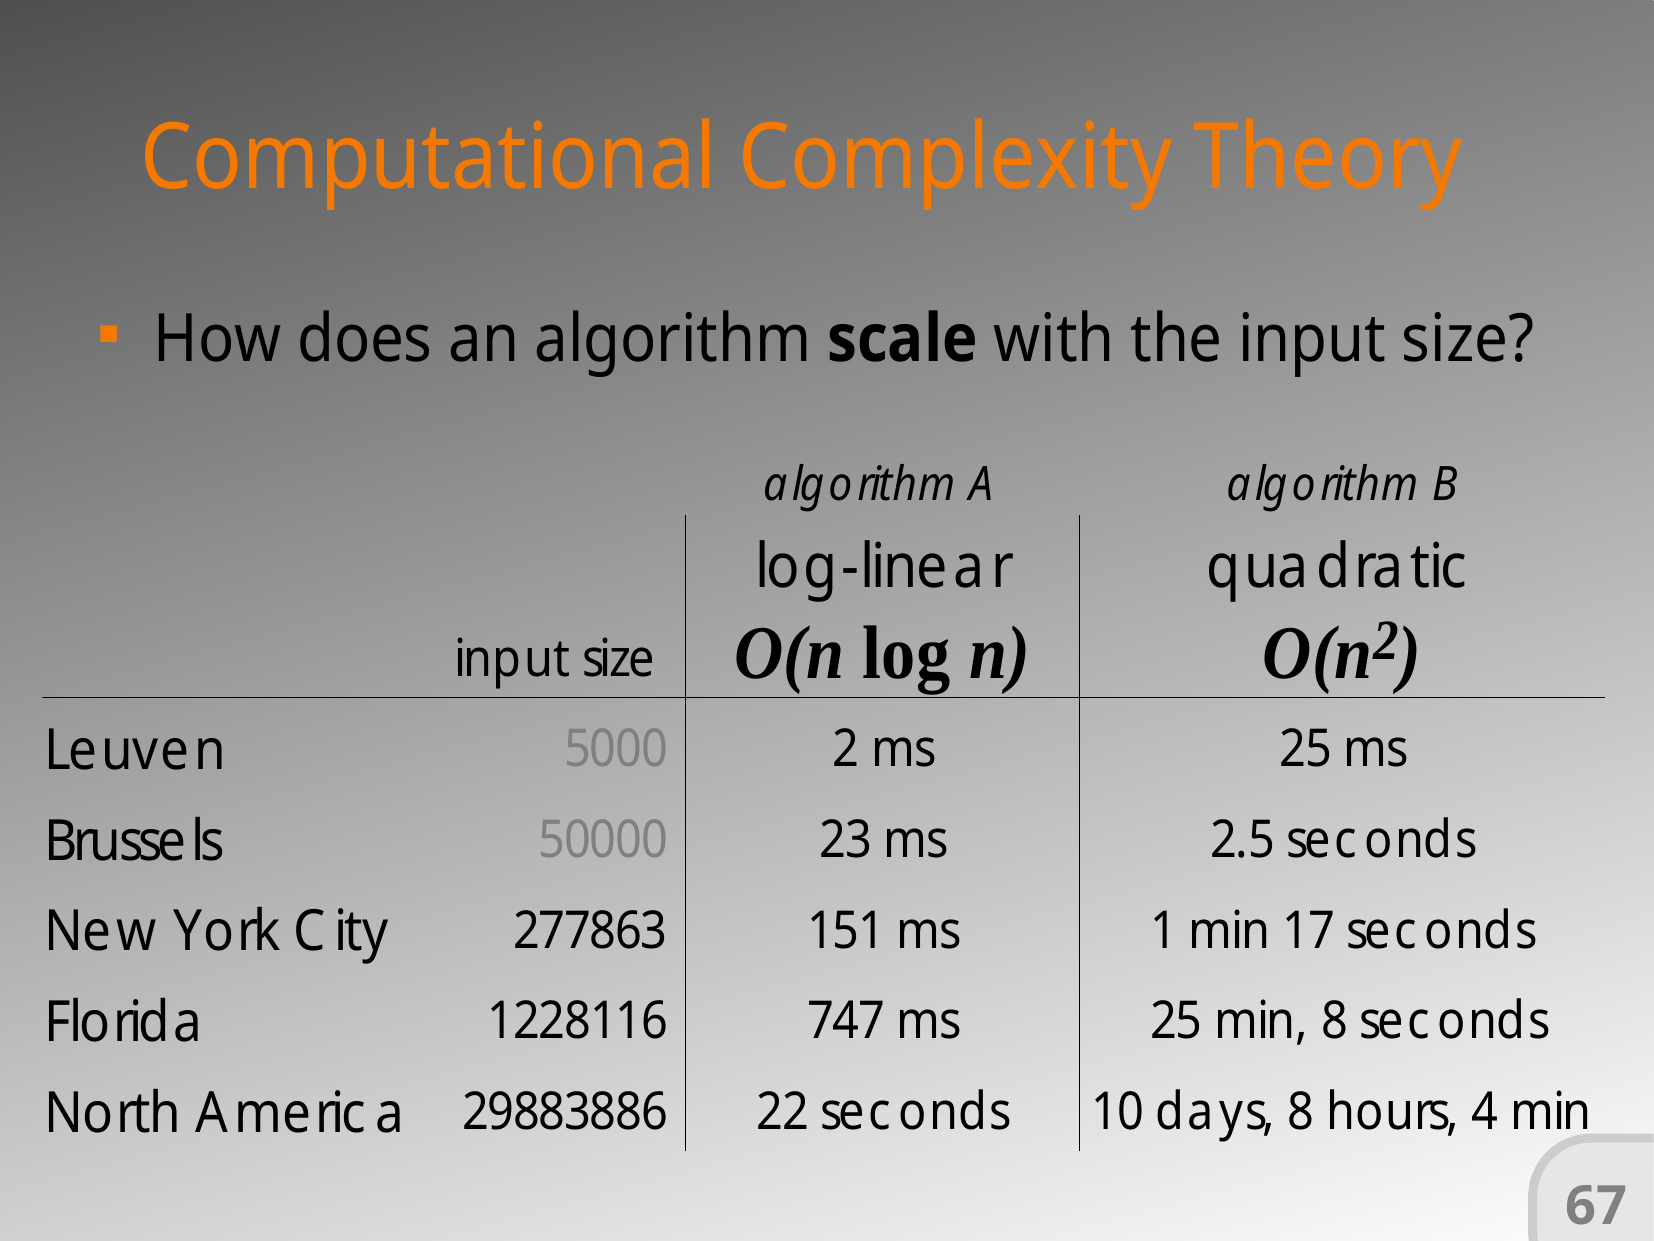

# Computational Complexity Theory
How does an algorithm scale with the input size?
67